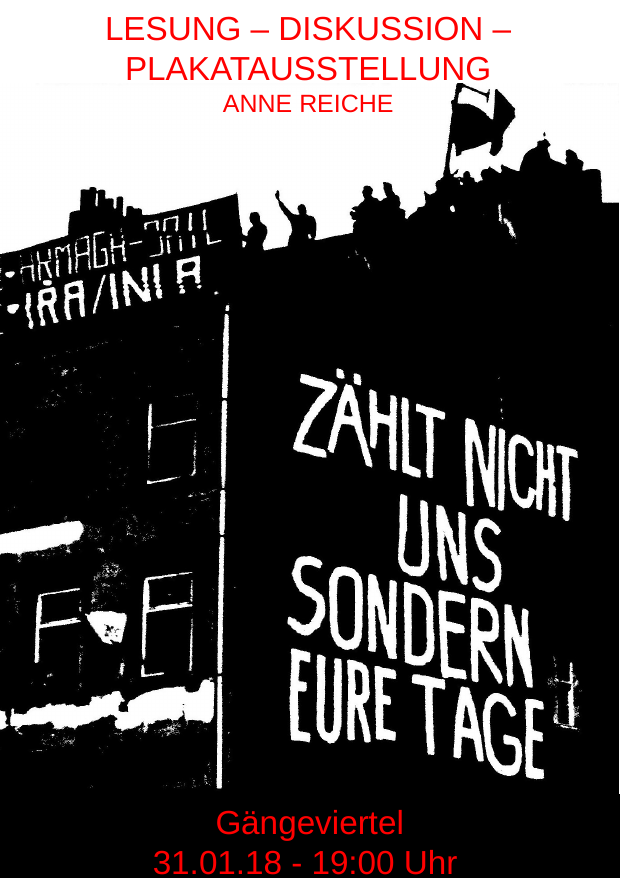

LESUNG – DISKUSSION – PLAKATAUSSTELLUNG
ANNE REICHE
Gängeviertel
31.01.18 - 19:00 Uhr